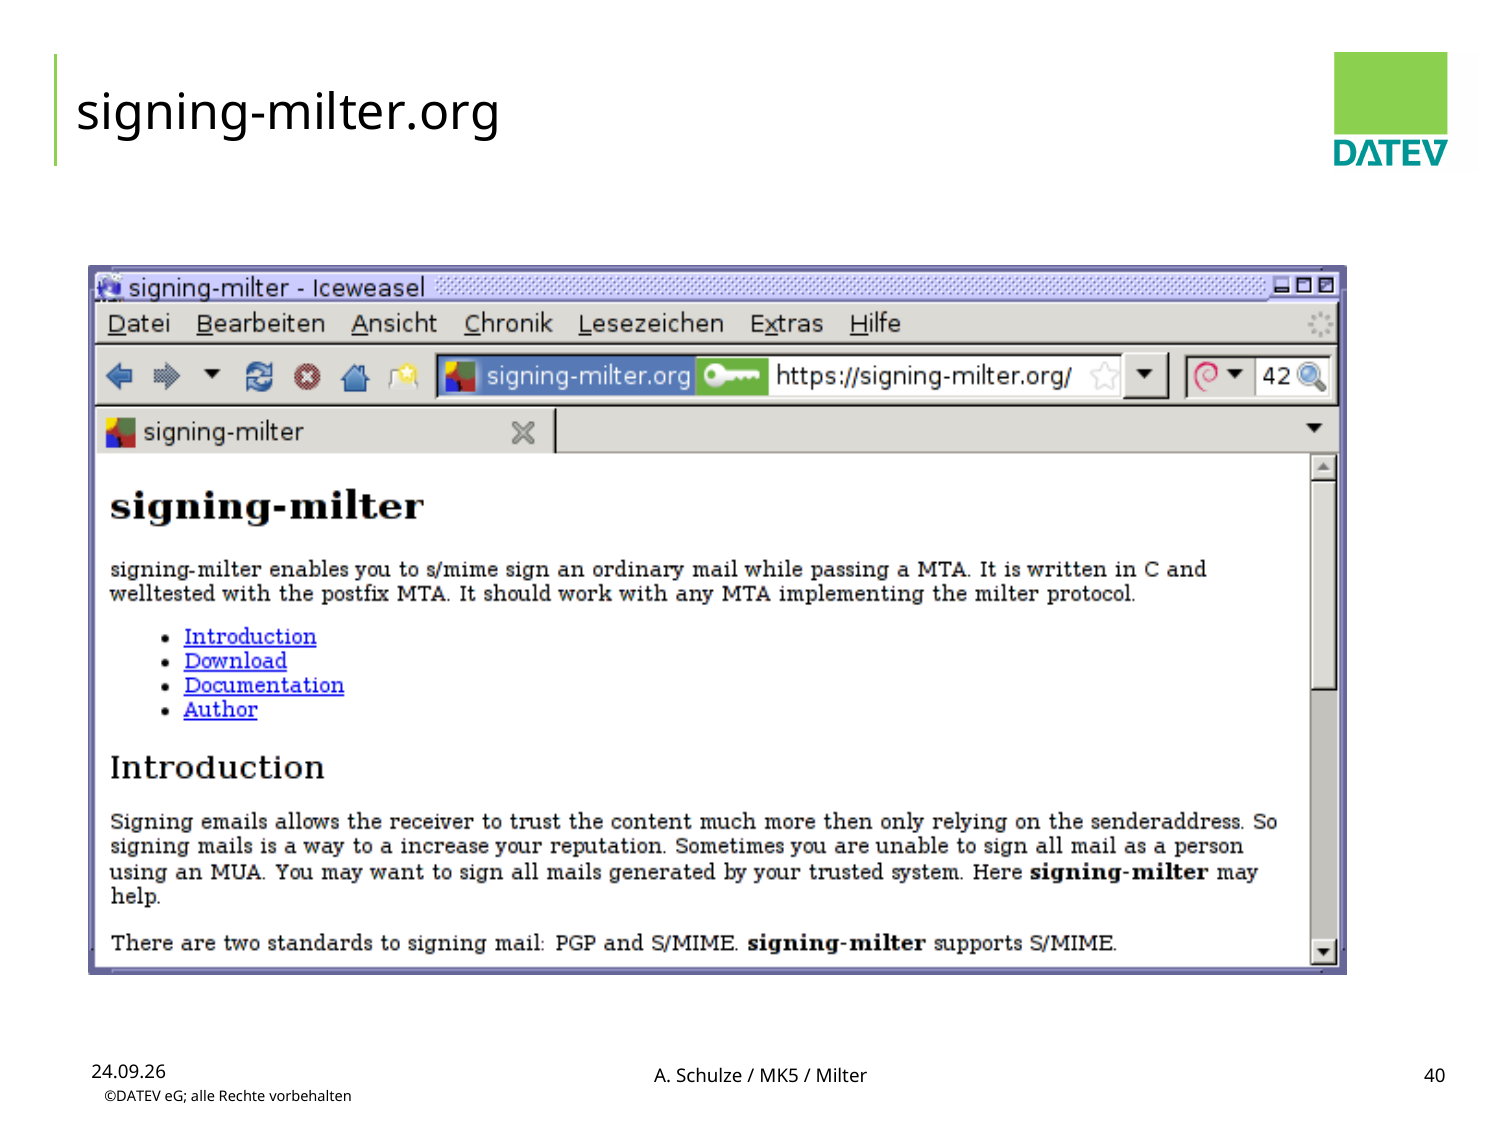

# signing-milter.org
A. Schulze / MK5 / Milter
40